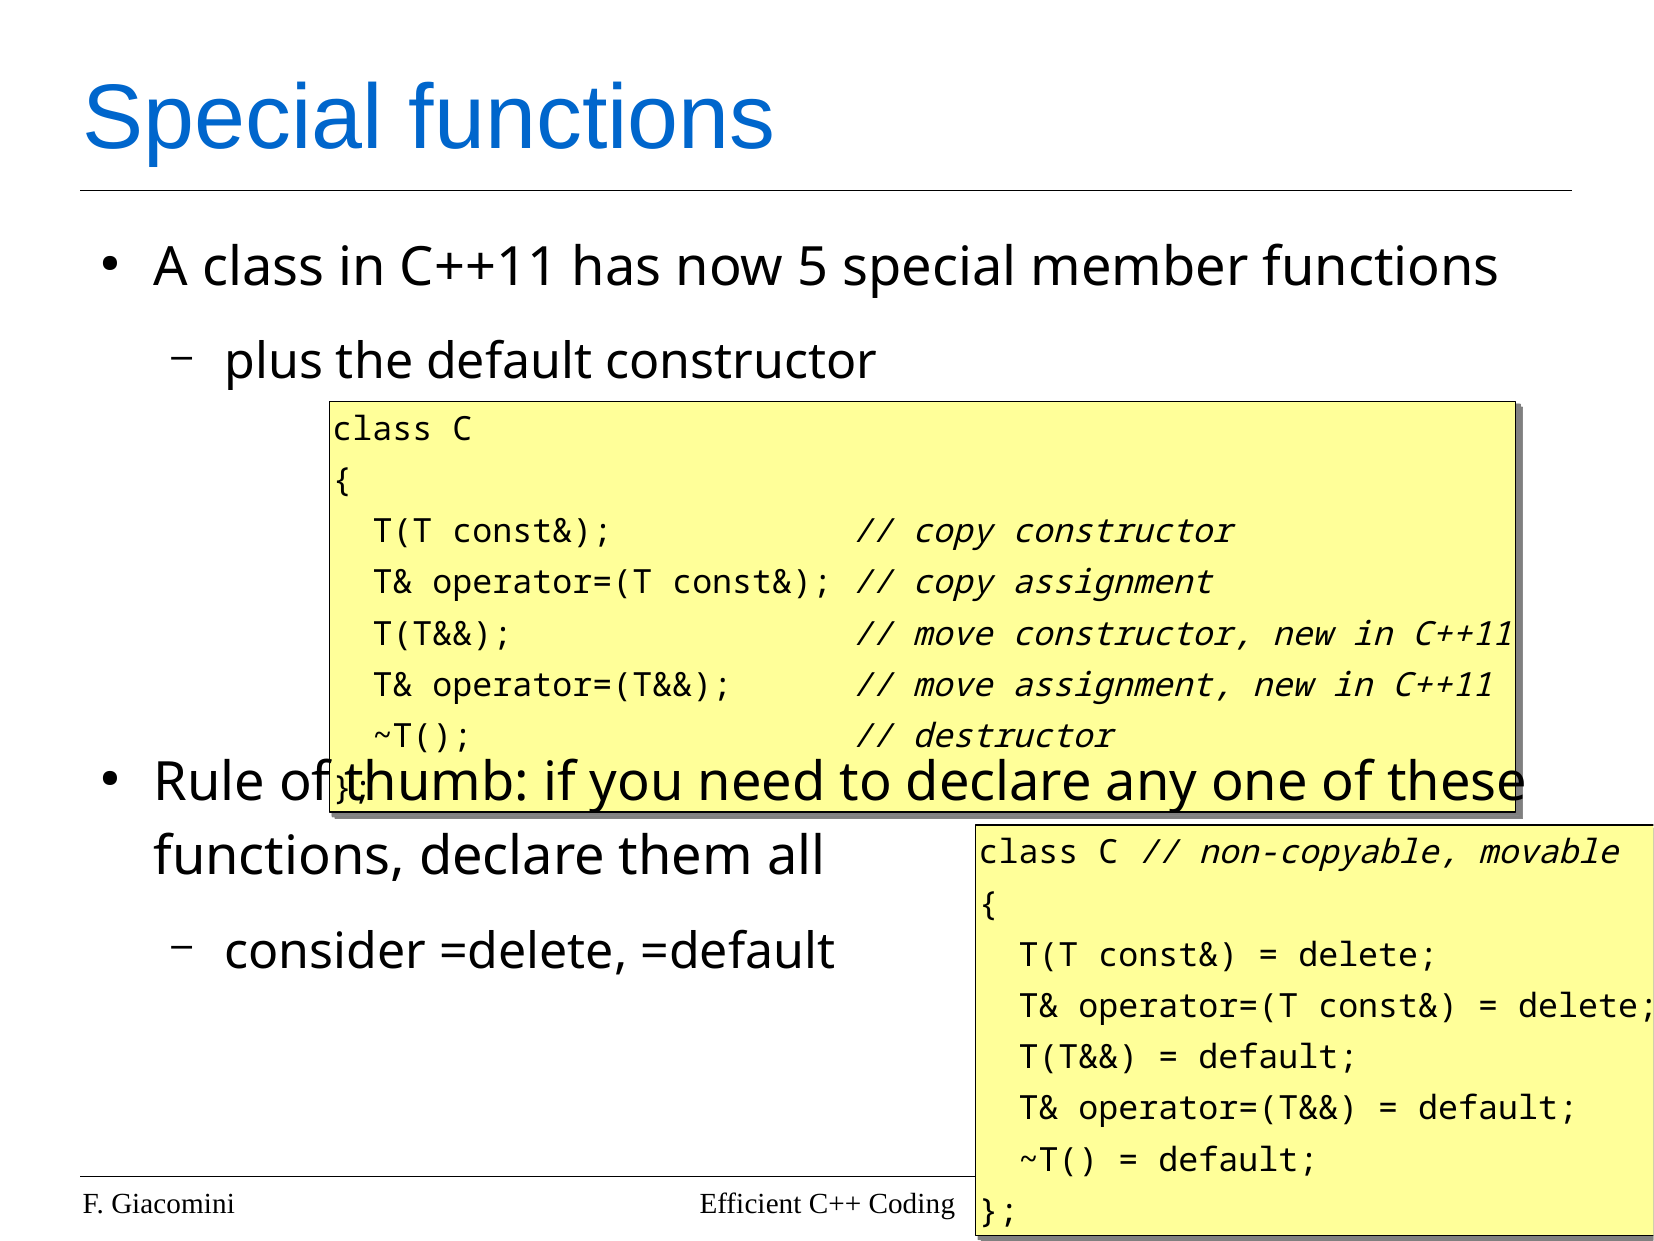

# Special functions
A class in C++11 has now 5 special member functions
plus the default constructor
class C
{
 T(T const&); // copy constructor
 T& operator=(T const&); // copy assignment
 T(T&&); // move constructor, new in C++11
 T& operator=(T&&); // move assignment, new in C++11
 ~T(); // destructor
};
Rule of thumb: if you need to declare any one of these functions, declare them all
consider =delete, =default
class C // non-copyable, movable
{
 T(T const&) = delete;
 T& operator=(T const&) = delete;
 T(T&&) = default;
 T& operator=(T&&) = default;
 ~T() = default;
};
F. Giacomini
Efficient C++ Coding
39